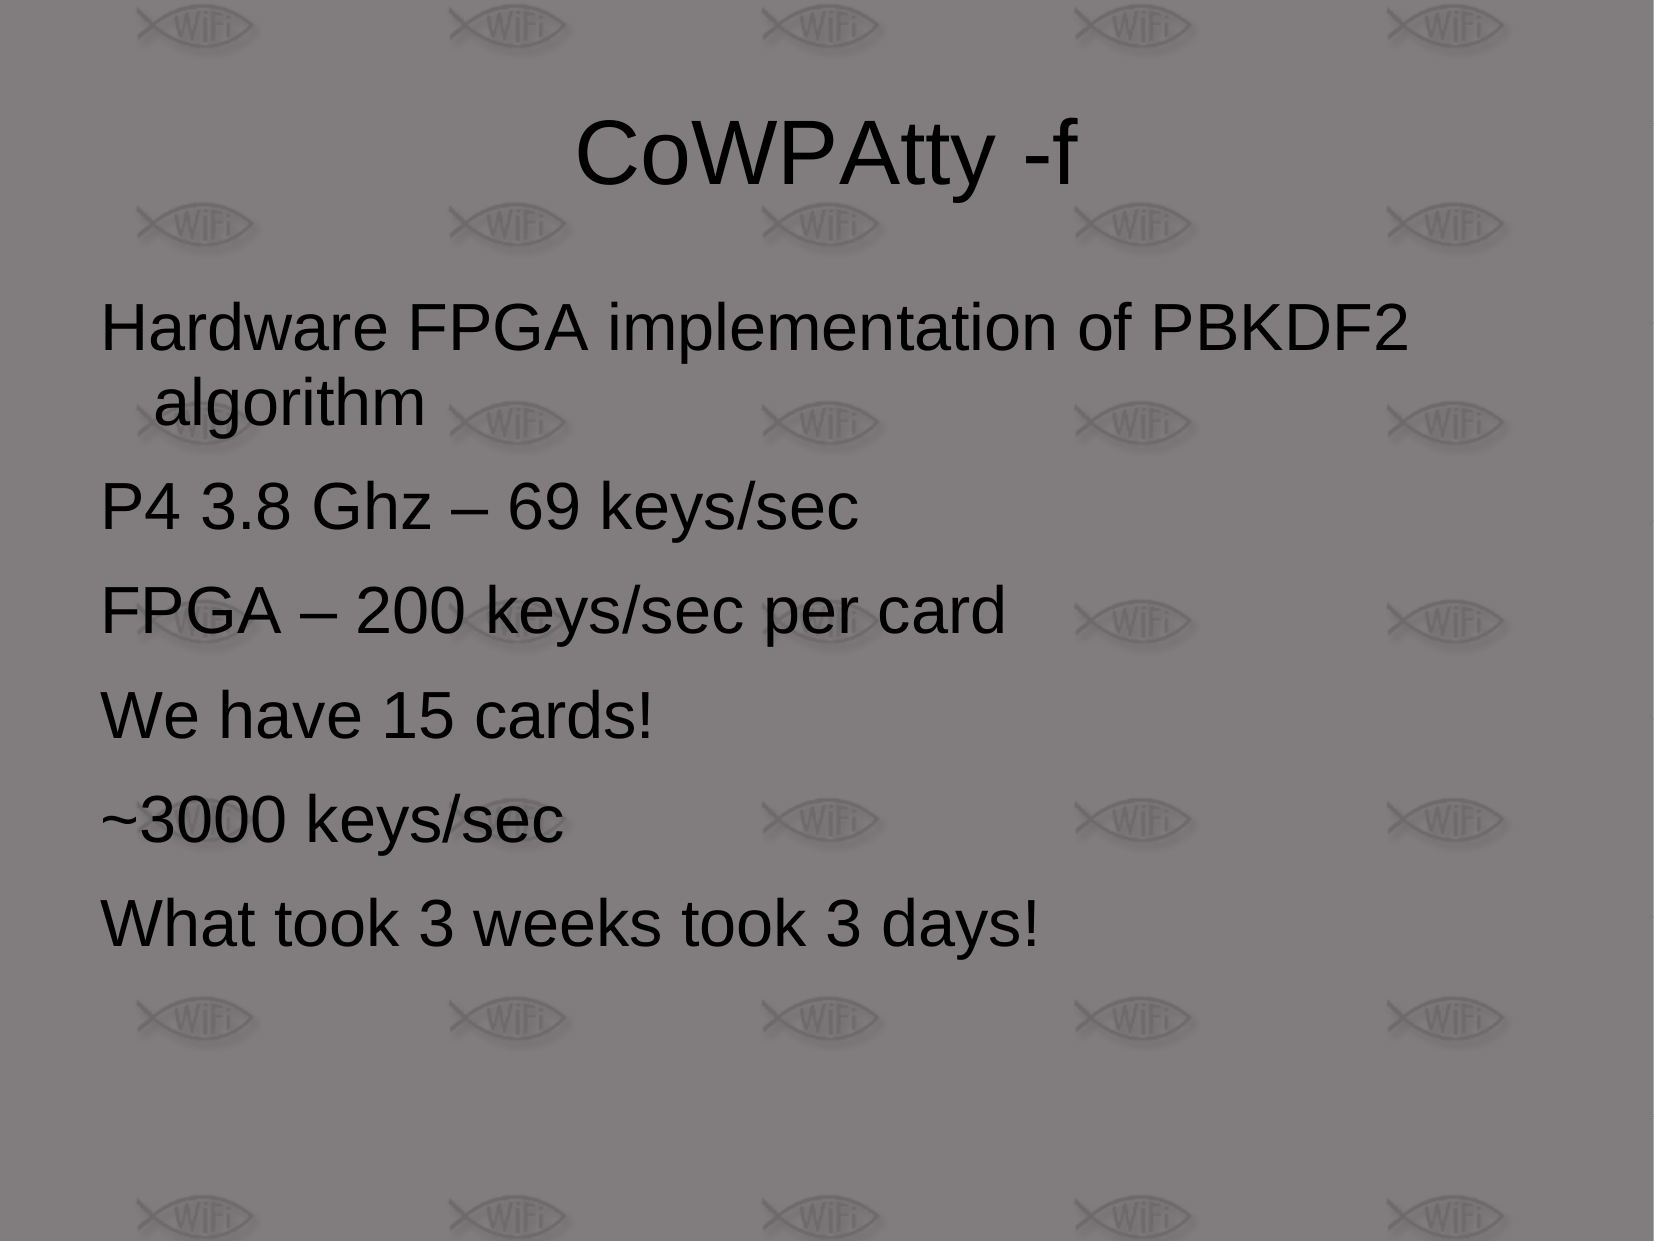

# CoWPAtty -f
Hardware FPGA implementation of PBKDF2 algorithm
P4 3.8 Ghz – 69 keys/sec
FPGA – 200 keys/sec per card
We have 15 cards!
~3000 keys/sec
What took 3 weeks took 3 days!